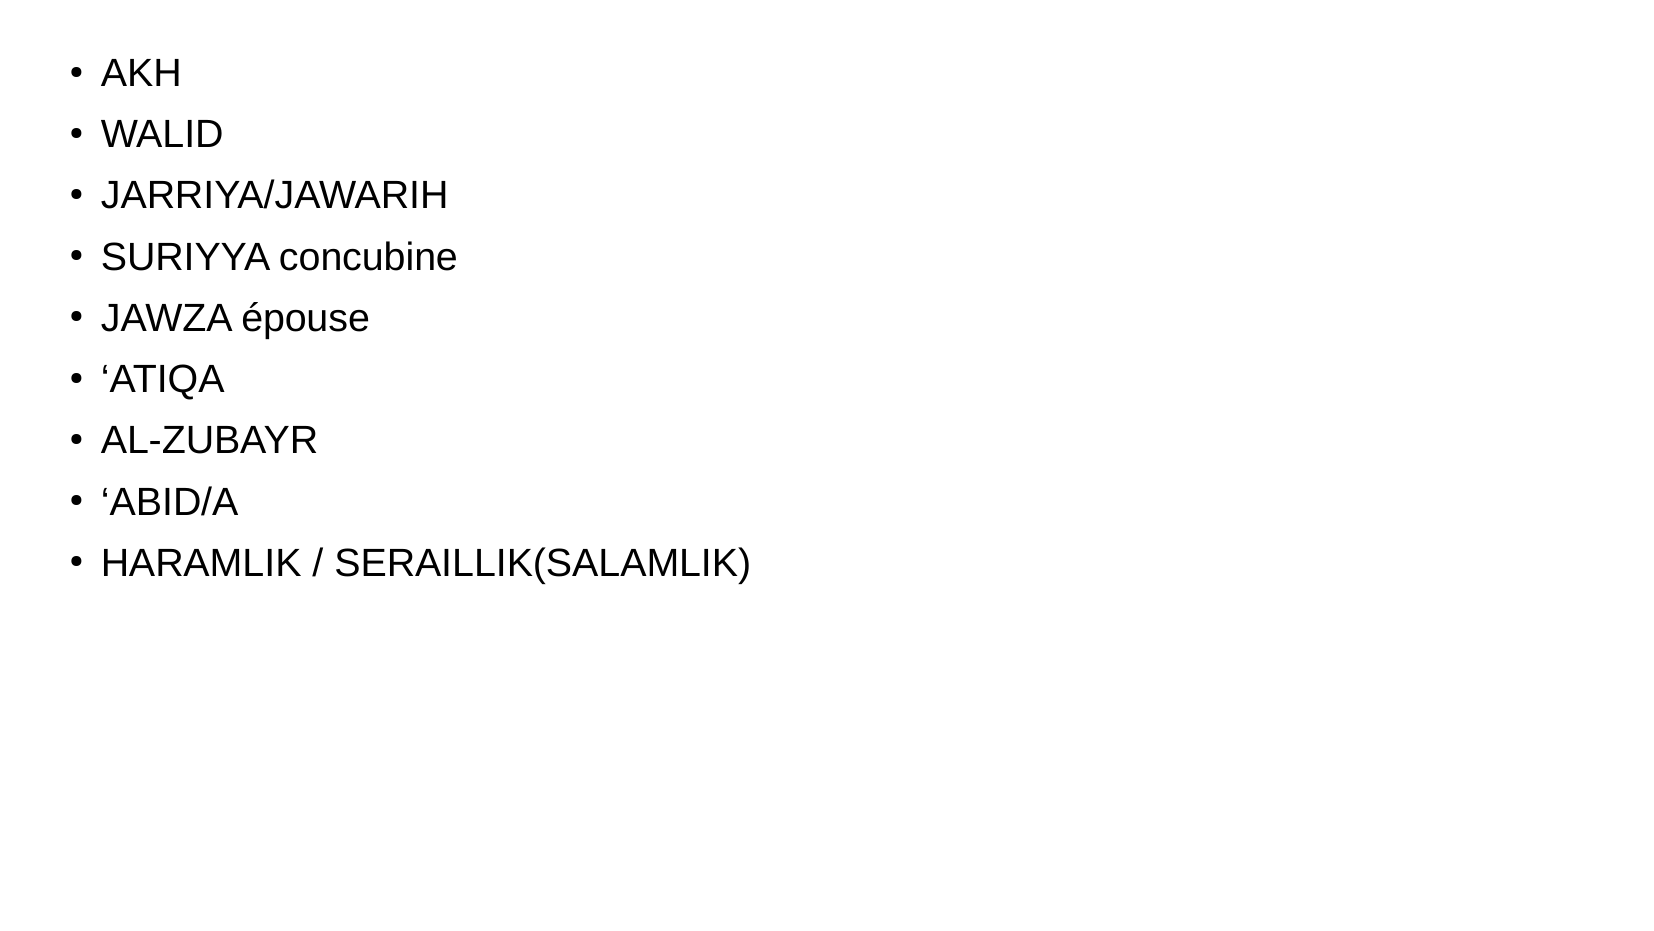

# AKH
WALID
JARRIYA/JAWARIH
SURIYYA concubine
JAWZA épouse
‘ATIQA
AL-ZUBAYR
‘ABID/A
HARAMLIK / SERAILLIK(SALAMLIK)